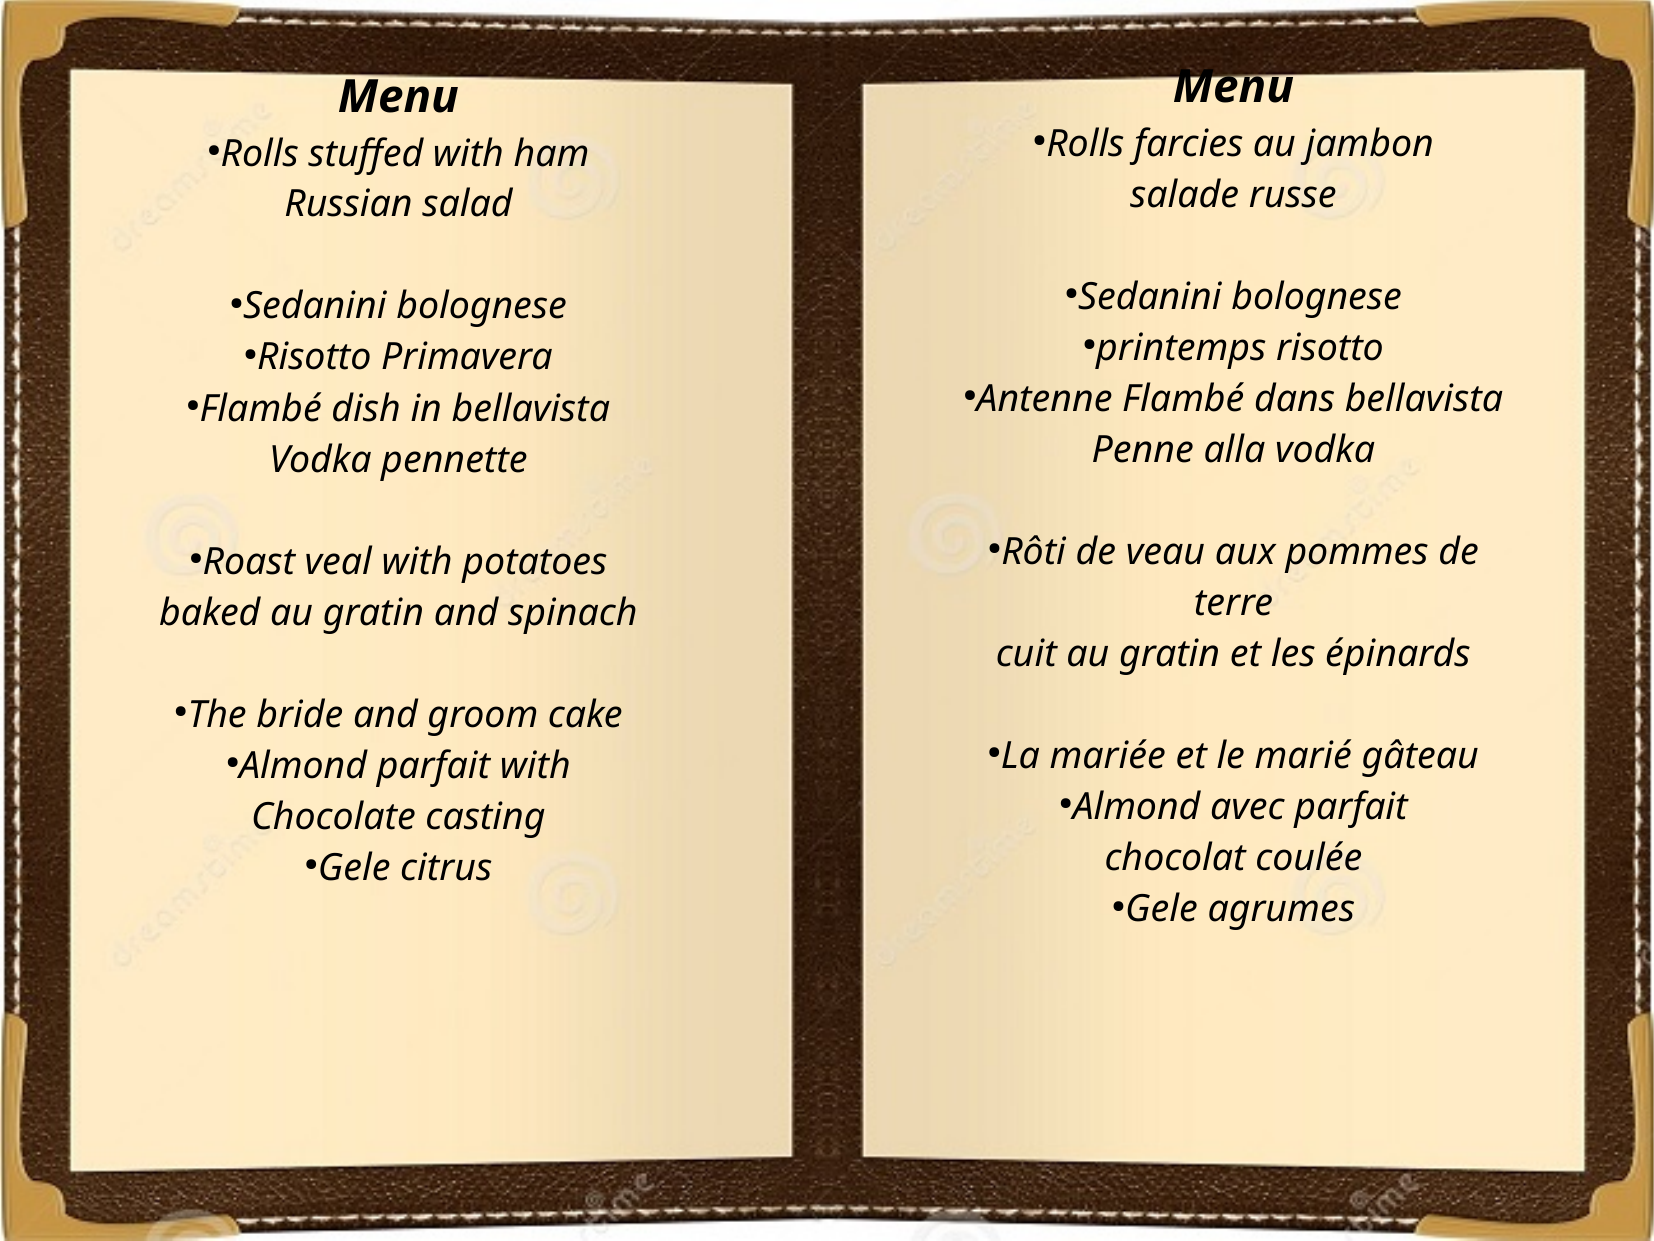

Menu
Rolls farcies au jambon
salade russe
Sedanini bolognese
printemps risotto
Antenne Flambé dans bellavista
Penne alla vodka
Rôti de veau aux pommes de terre
cuit au gratin et les épinards
La mariée et le marié gâteau
Almond avec parfait
chocolat coulée
Gele agrumes
Menu
Rolls stuffed with ham
Russian salad
Sedanini bolognese
Risotto Primavera
Flambé dish in bellavista
Vodka pennette
Roast veal with potatoes
baked au gratin and spinach
The bride and groom cake
Almond parfait with
Chocolate casting
Gele citrus